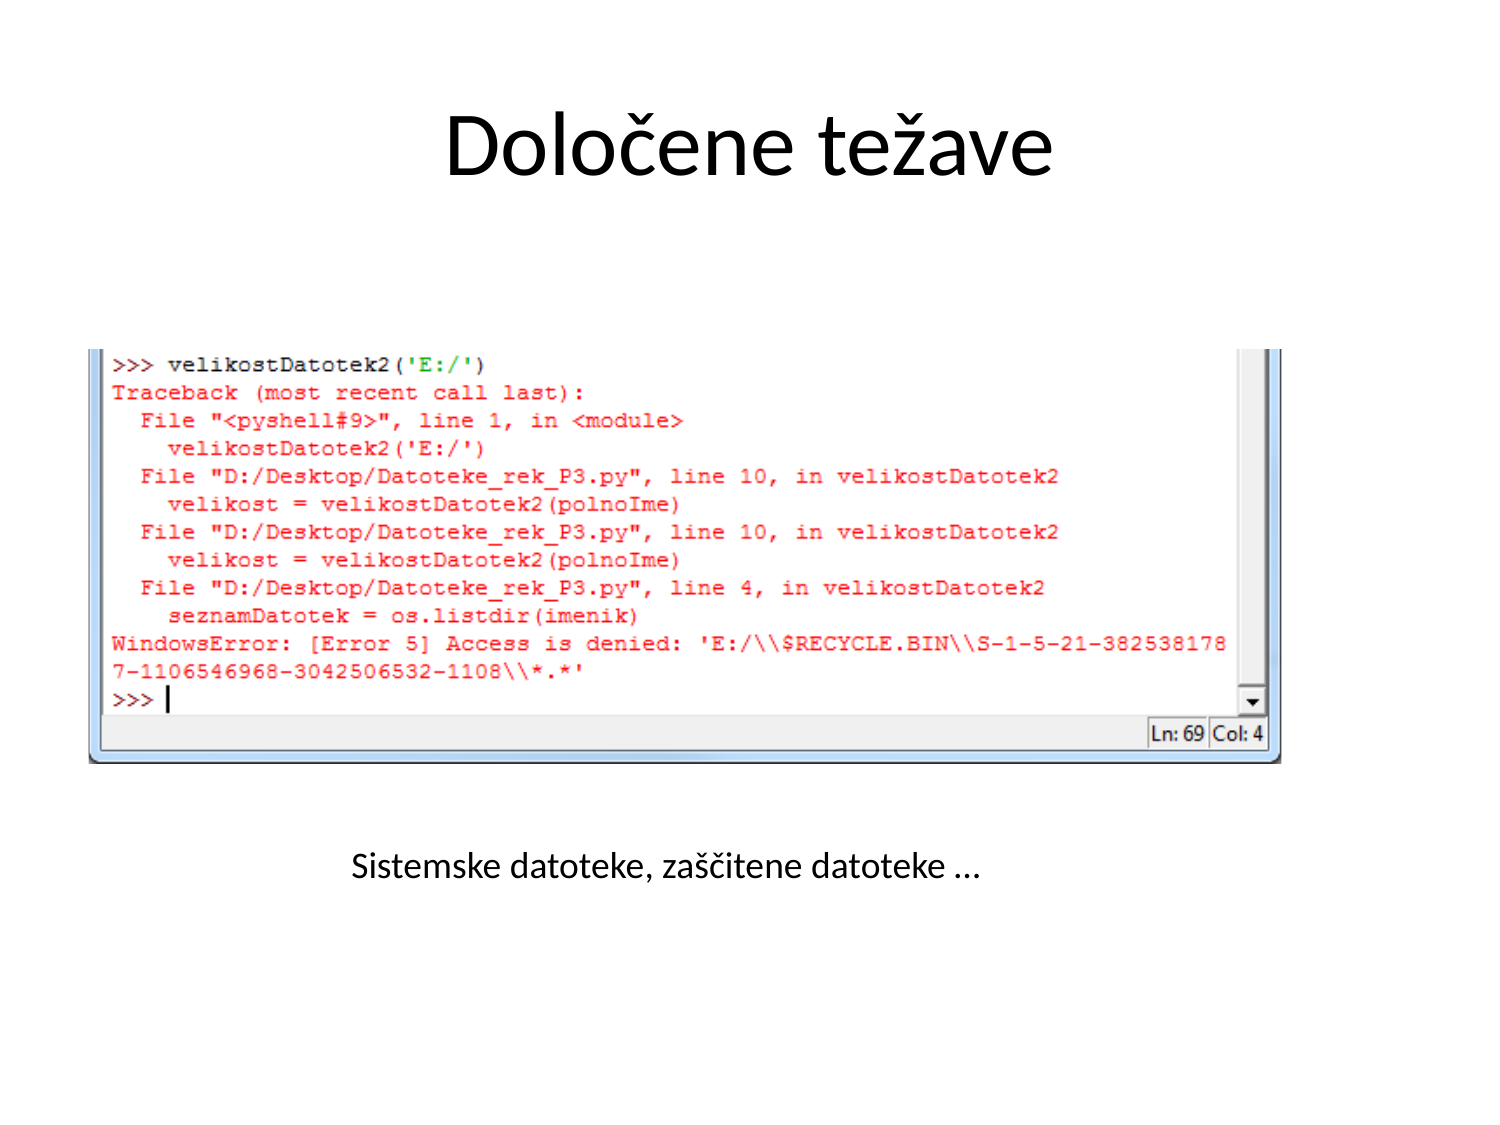

# Določene težave
Sistemske datoteke, zaščitene datoteke …